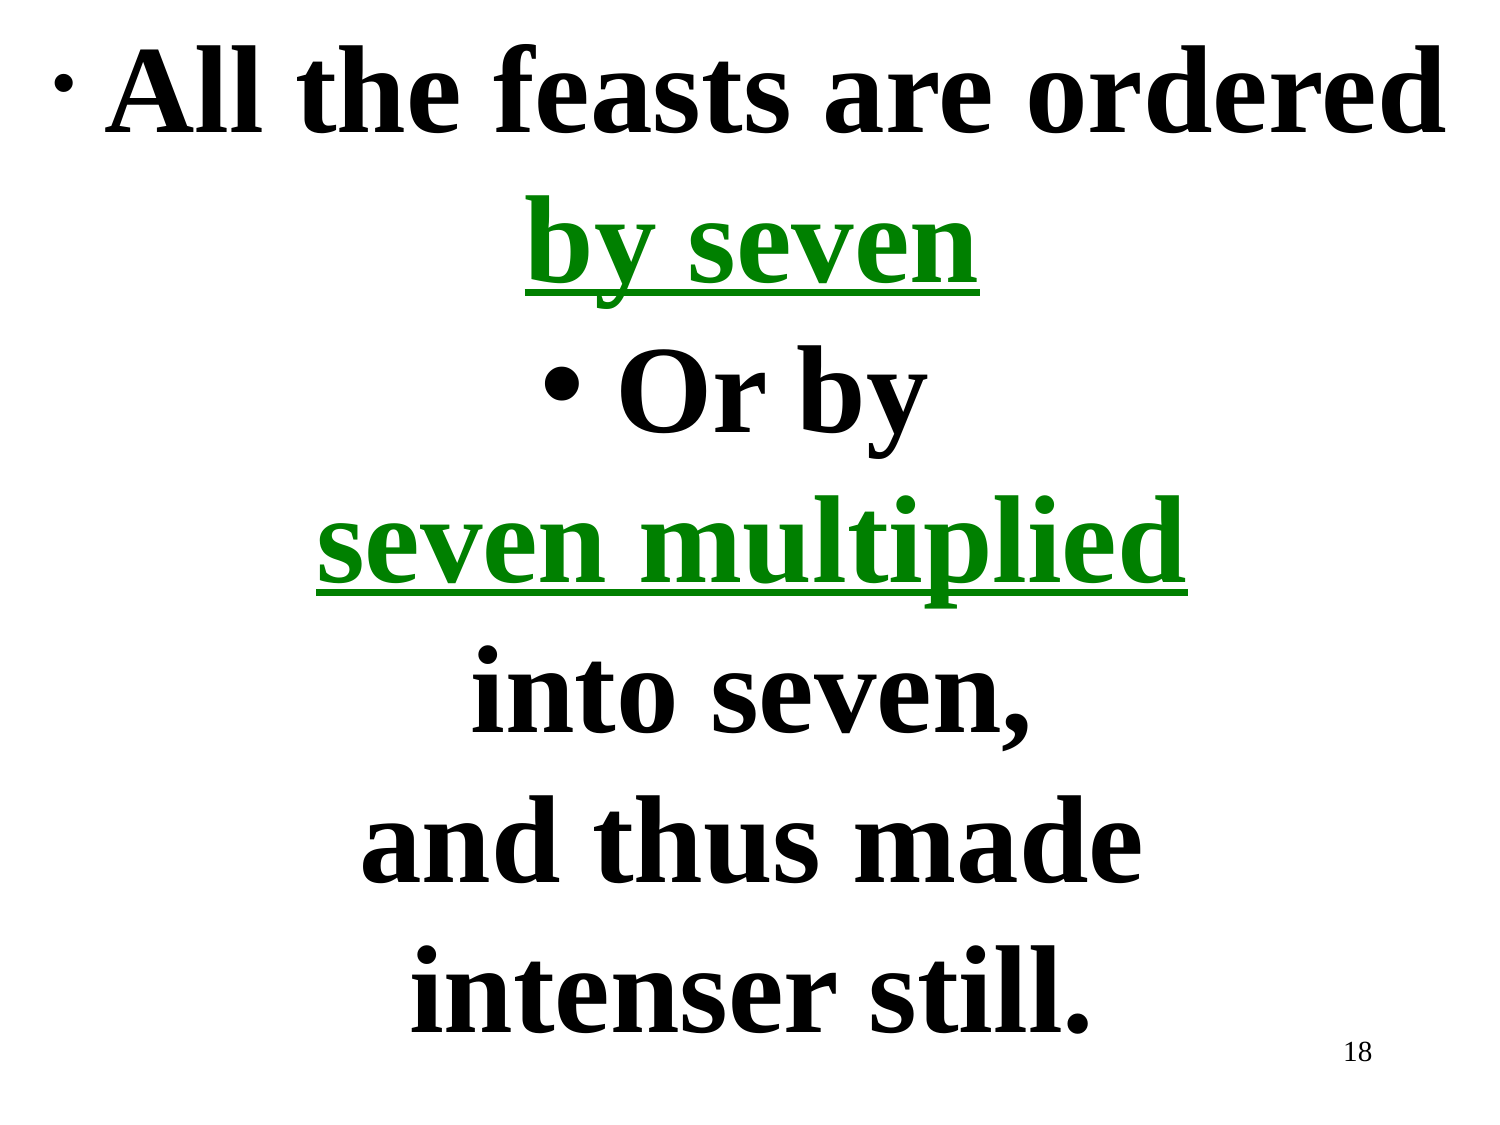

All the feasts are ordered by seven
 Or by
seven multiplied
into seven,
and thus made
intenser still.